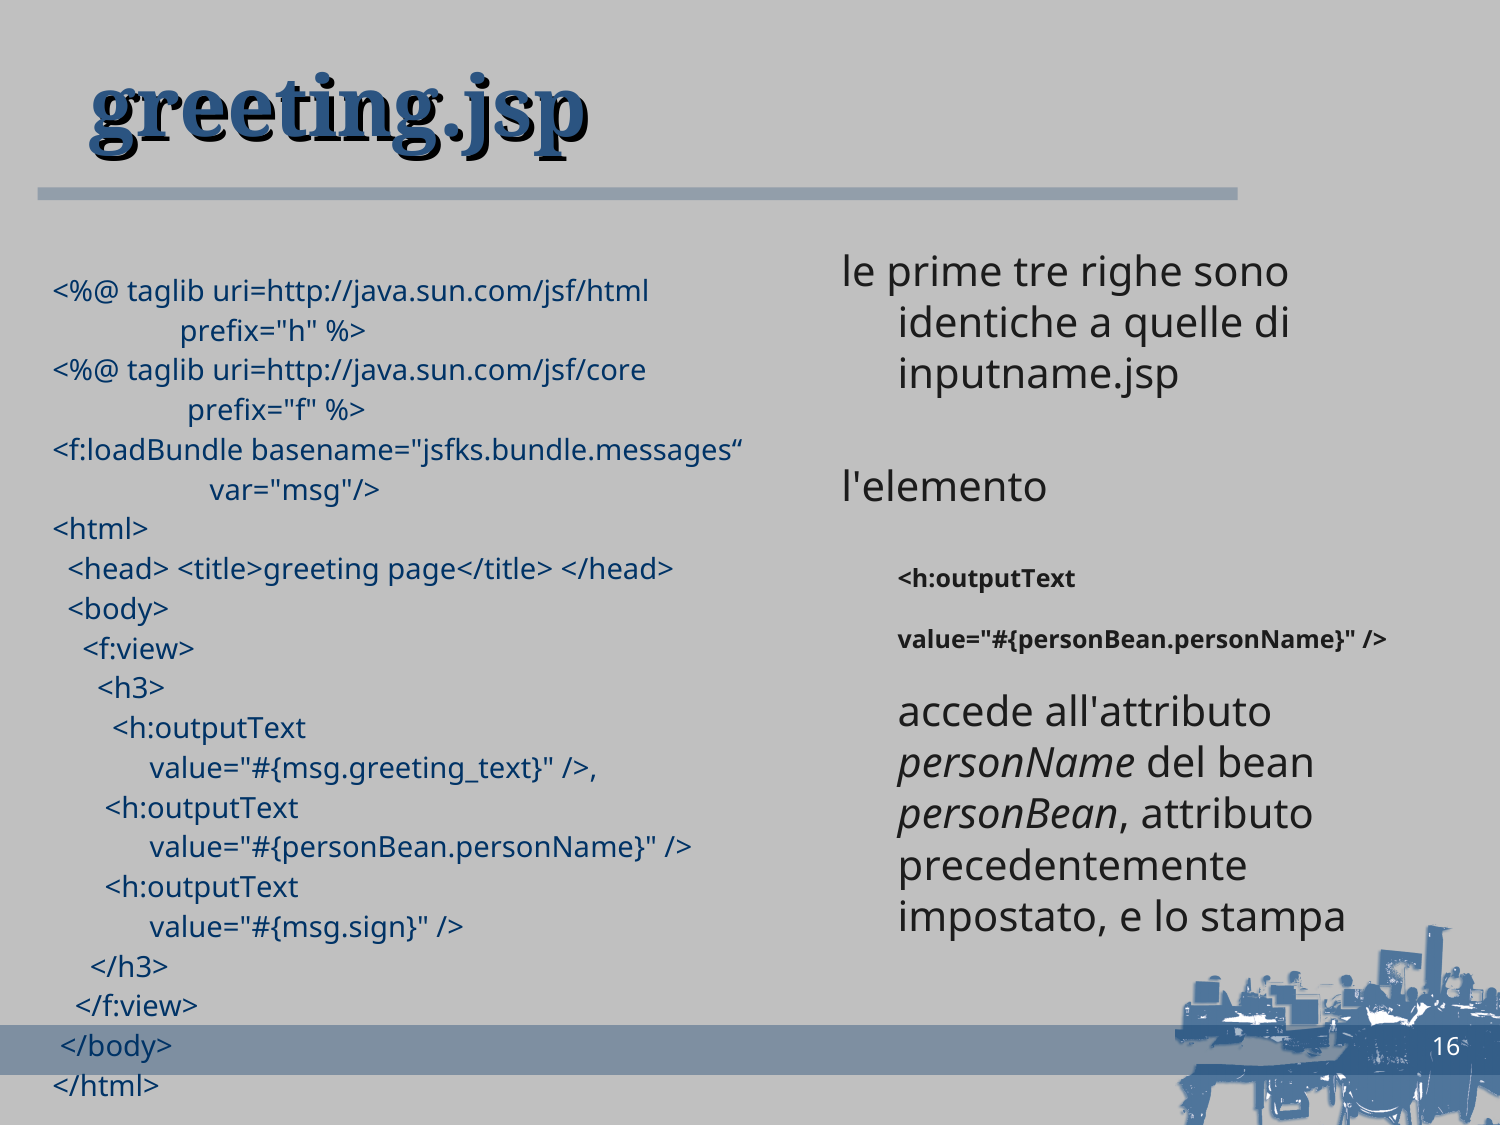

# greeting.jsp
le prime tre righe sono identiche a quelle di inputname.jsp
l'elemento
<h:outputText
 value="#{personBean.personName}" />
accede all'attributo personName del bean personBean, attributo precedentemente impostato, e lo stampa
<%@ taglib uri=http://java.sun.com/jsf/html
 prefix="h" %>
<%@ taglib uri=http://java.sun.com/jsf/core
 prefix="f" %>
<f:loadBundle basename="jsfks.bundle.messages“
 var="msg"/>
<html>
 <head> <title>greeting page</title> </head>
 <body>
 <f:view>
 <h3>
 <h:outputText
 value="#{msg.greeting_text}" />,
 <h:outputText
 value="#{personBean.personName}" />
 <h:outputText
 value="#{msg.sign}" />
 </h3>
 </f:view>
 </body>
</html>